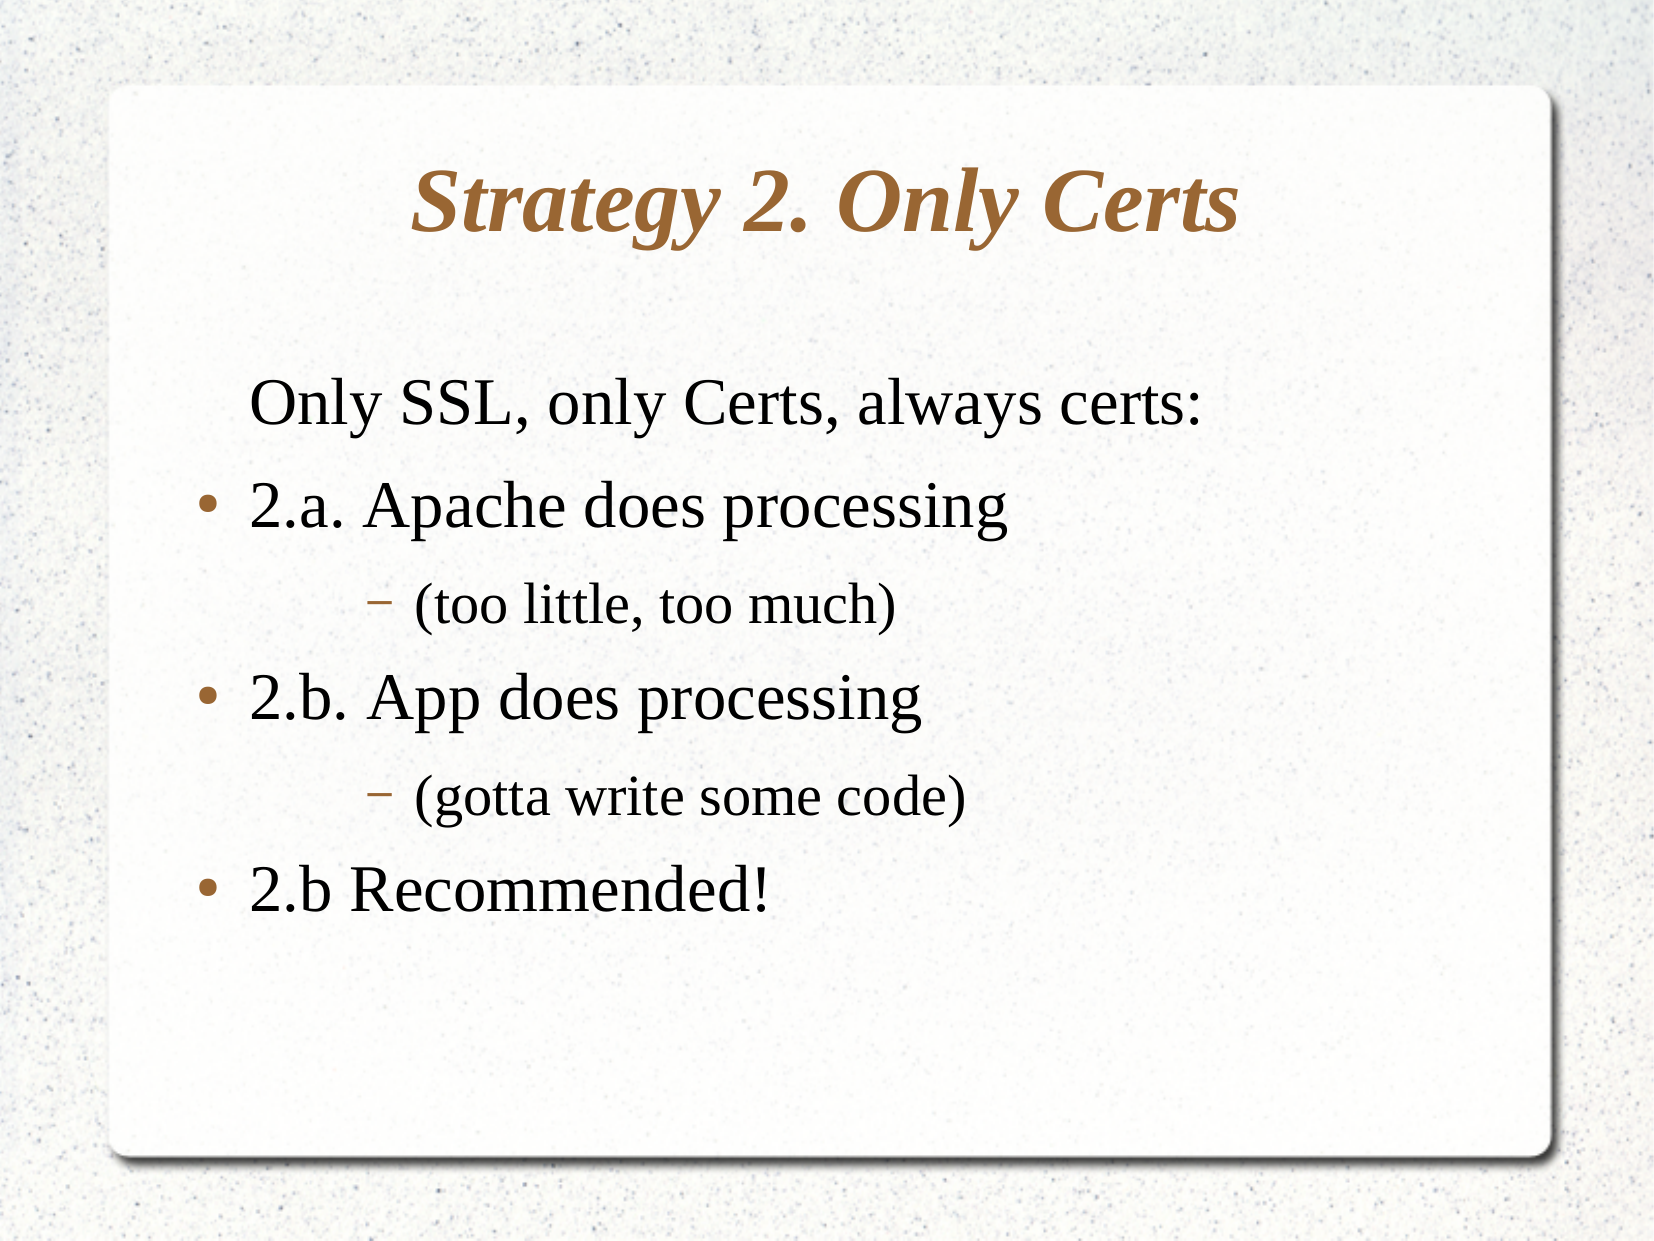

# Strategy 2. Only Certs
Only SSL, only Certs, always certs:
2.a. Apache does processing
(too little, too much)
2.b. App does processing
(gotta write some code)
2.b Recommended!